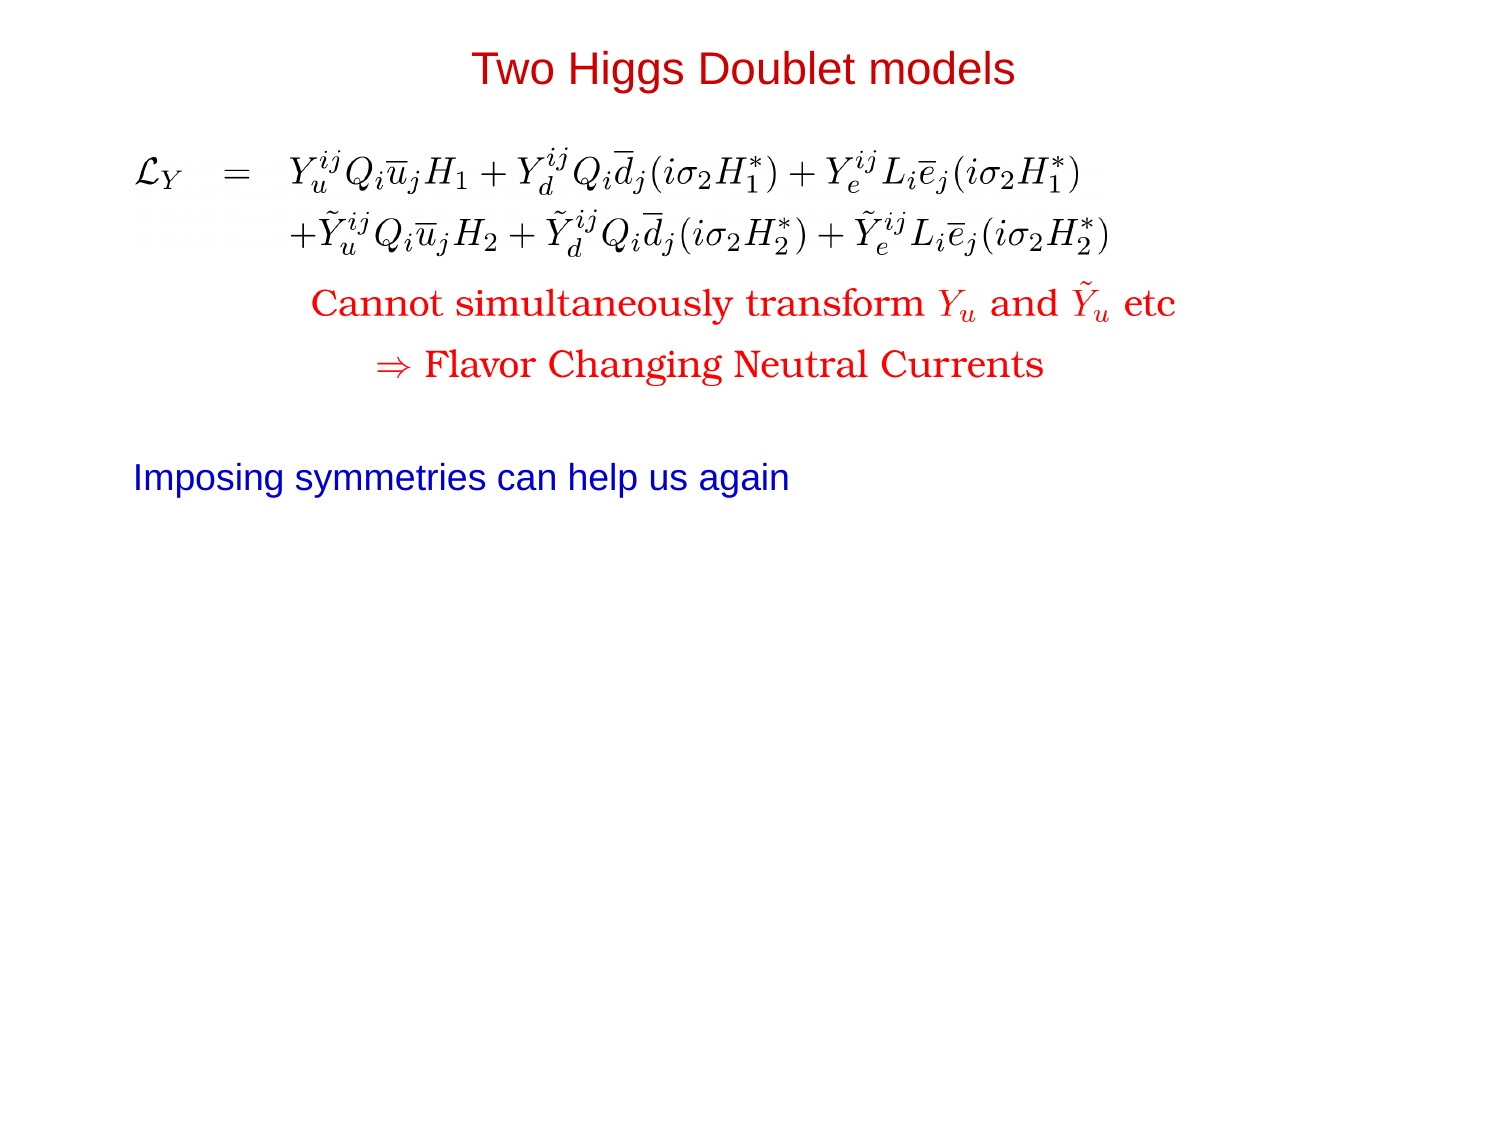

Two Higgs Doublet models
Imposing symmetries can help us again